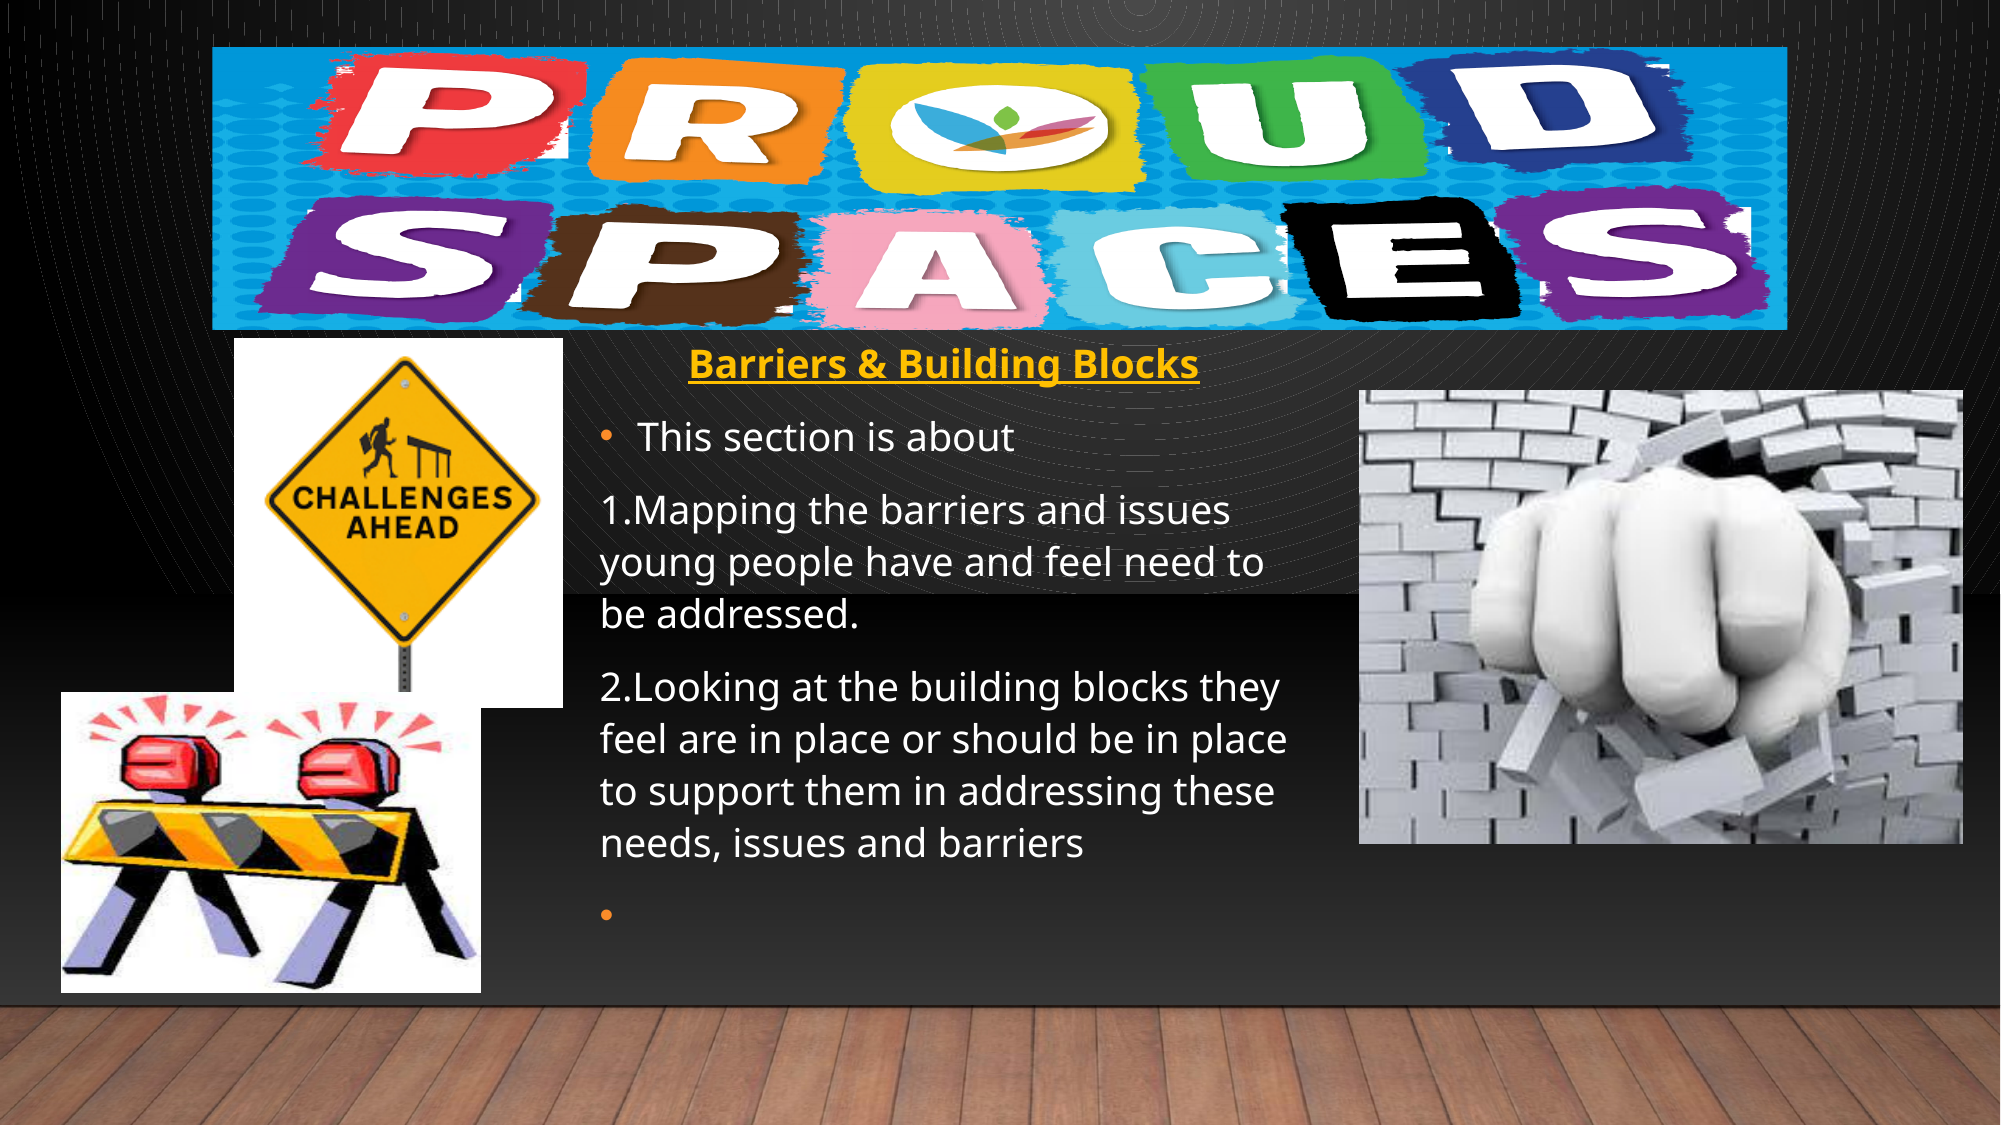

#
Barriers & Building Blocks
This section is about
1.Mapping the barriers and issues young people have and feel need to be addressed.
2.Looking at the building blocks they feel are in place or should be in place to support them in addressing these needs, issues and barriers